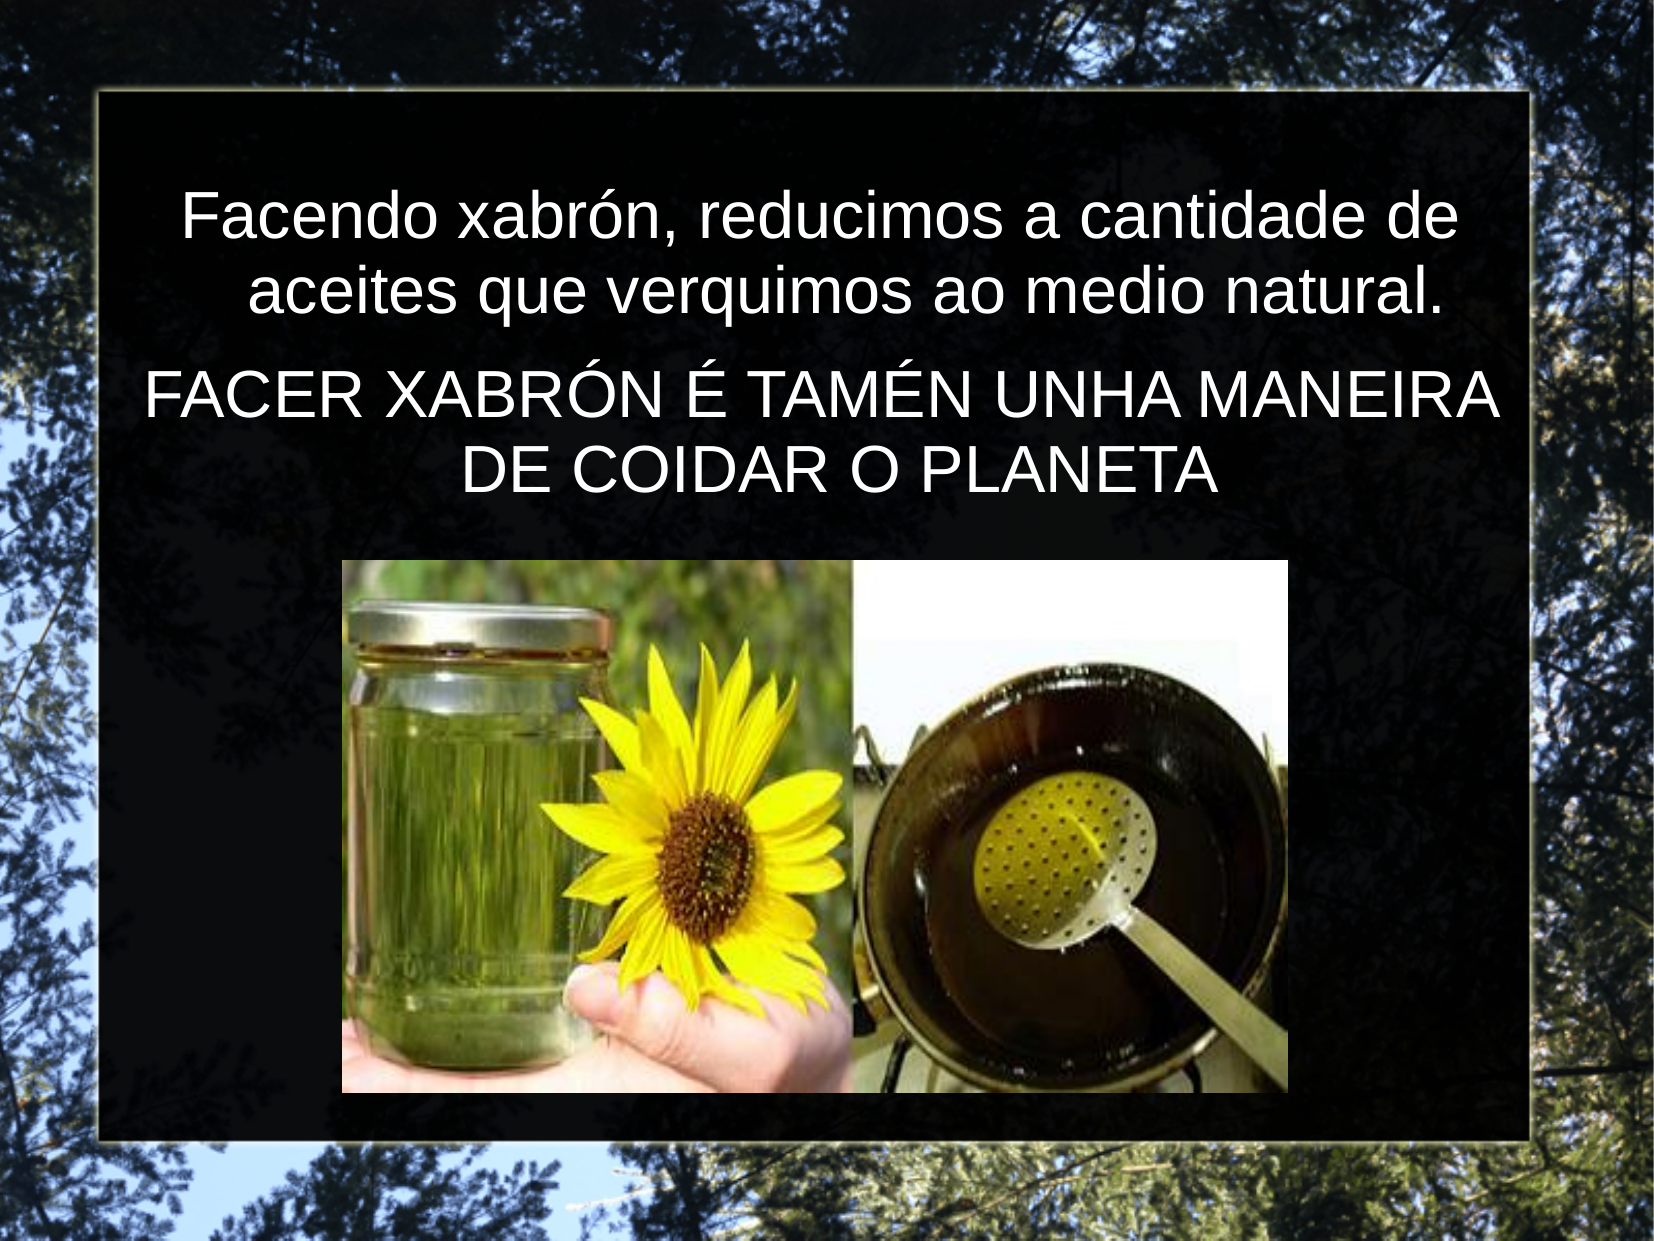

# Facendo xabrón, reducimos a cantidade de aceites que verquimos ao medio natural.
FACER XABRÓN É TAMÉN UNHA MANEIRA DE COIDAR O PLANETA